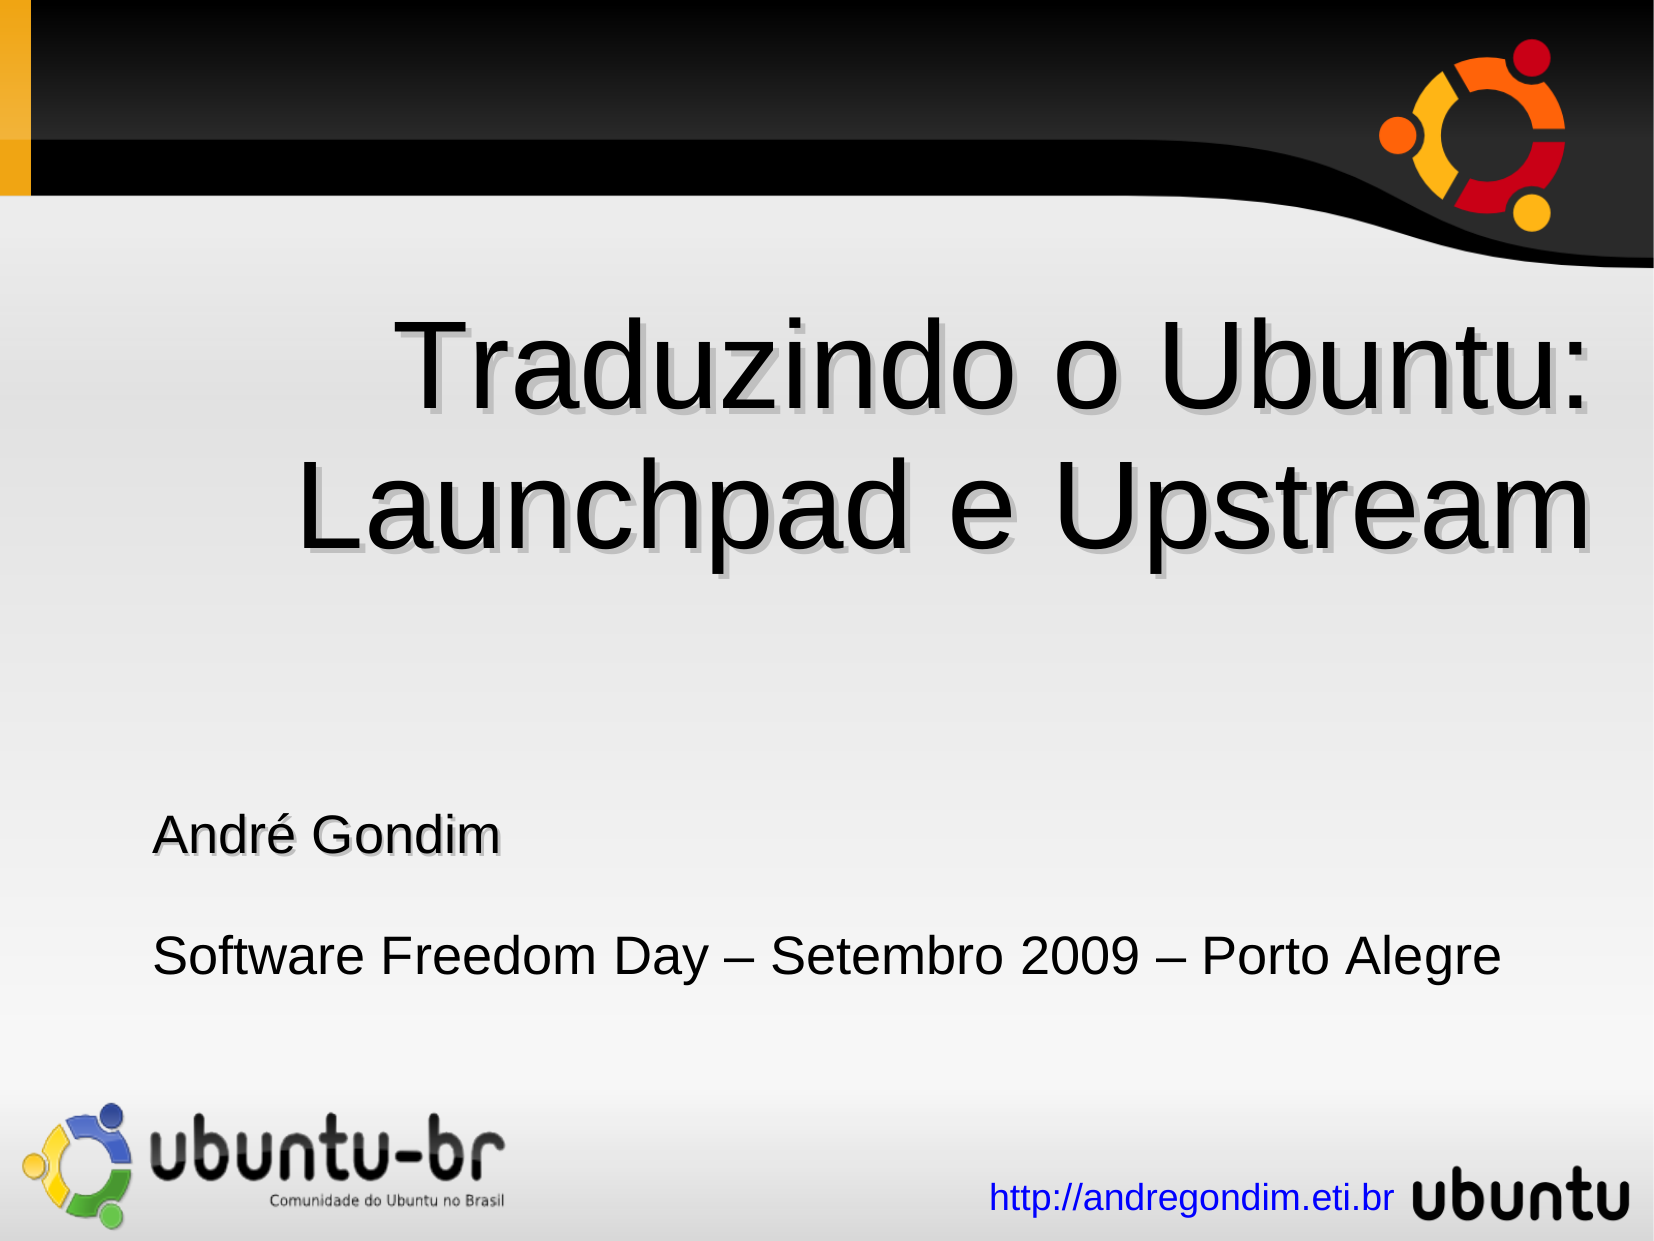

#
Traduzindo o Ubuntu: Launchpad e Upstream
André Gondim
Software Freedom Day – Setembro 2009 – Porto Alegre